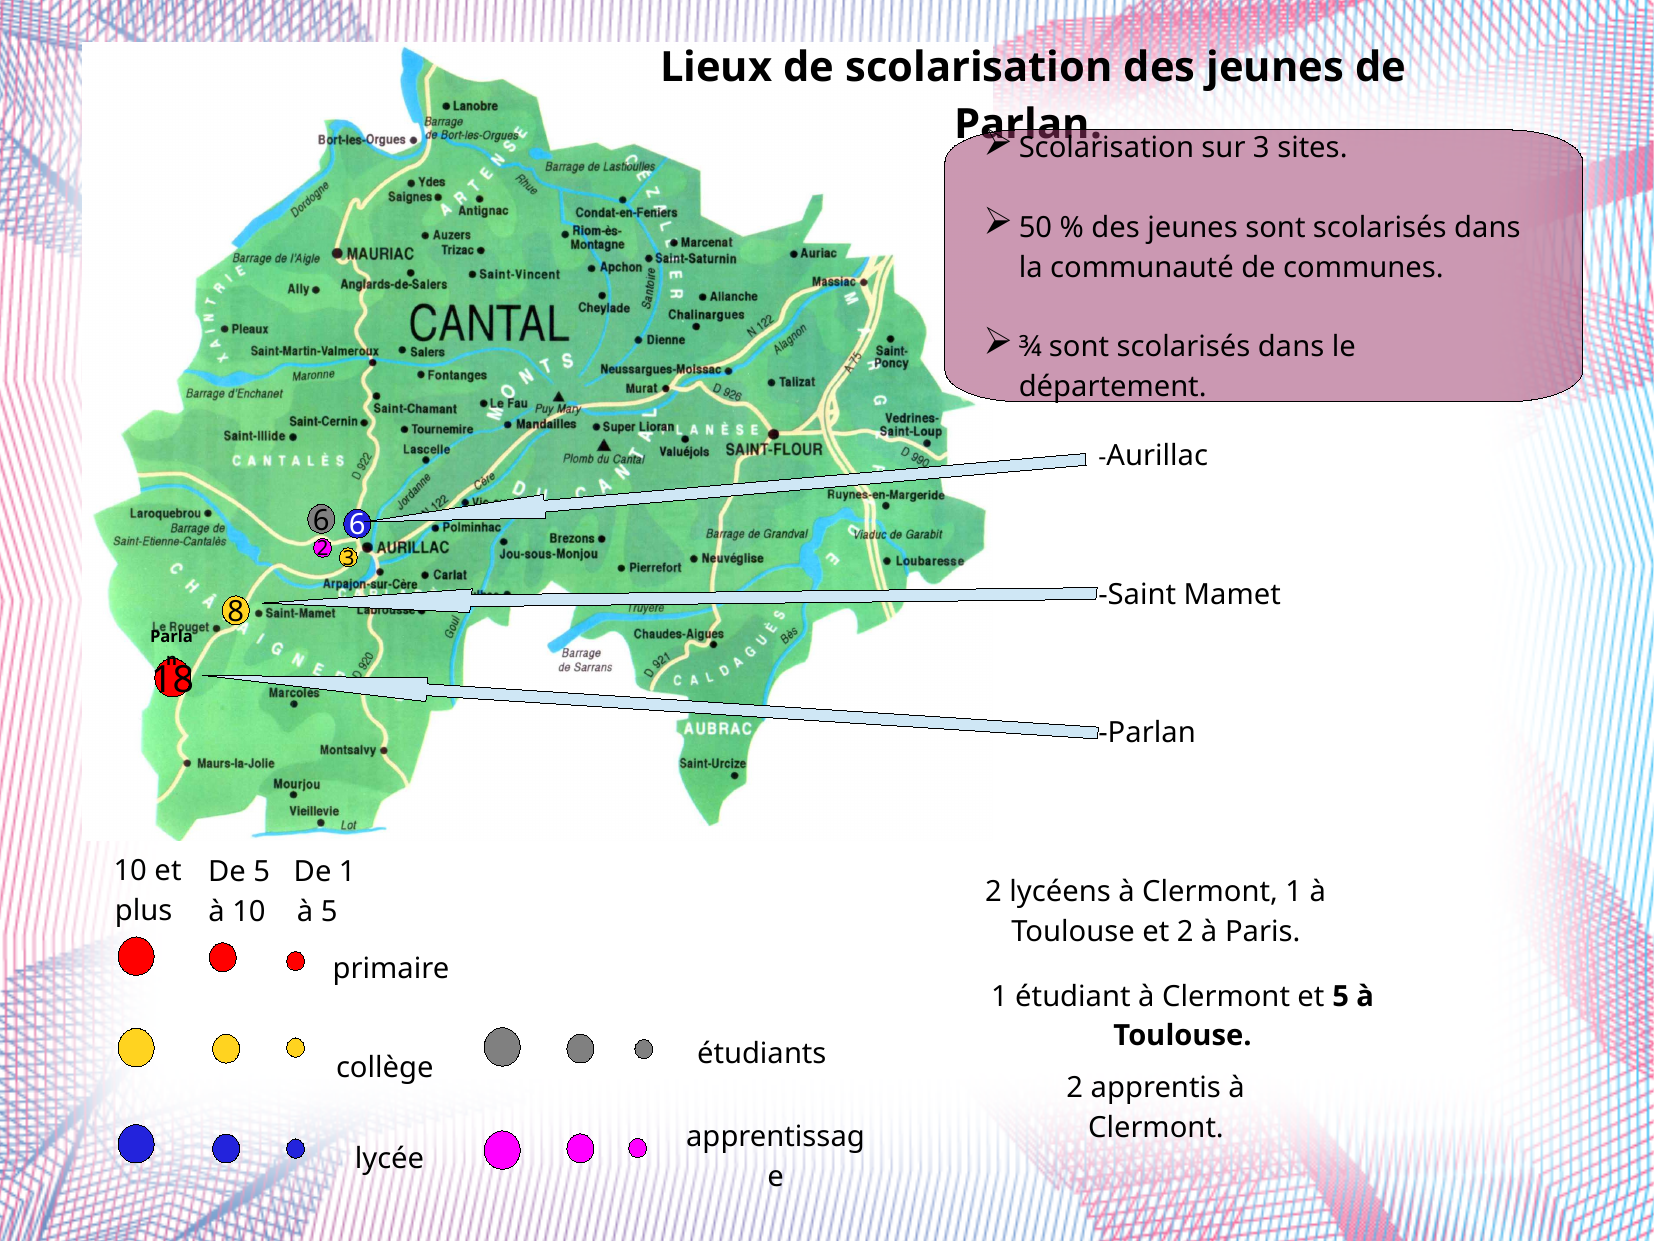

Lieux de scolarisation des jeunes de Parlan.
Scolarisation sur 3 sites.
50 % des jeunes sont scolarisés dans la communauté de communes.
¾ sont scolarisés dans le département.
# -Aurillac
-Saint Mamet
-Parlan
6
6
2
3
8
Parlan
18
10 et plus
 De 5 à 10
De 1 à 5
2 lycéens à Clermont, 1 à Toulouse et 2 à Paris.
primaire
1 étudiant à Clermont et 5 à Toulouse.
étudiants
collège
2 apprentis à Clermont.
apprentissage
lycée